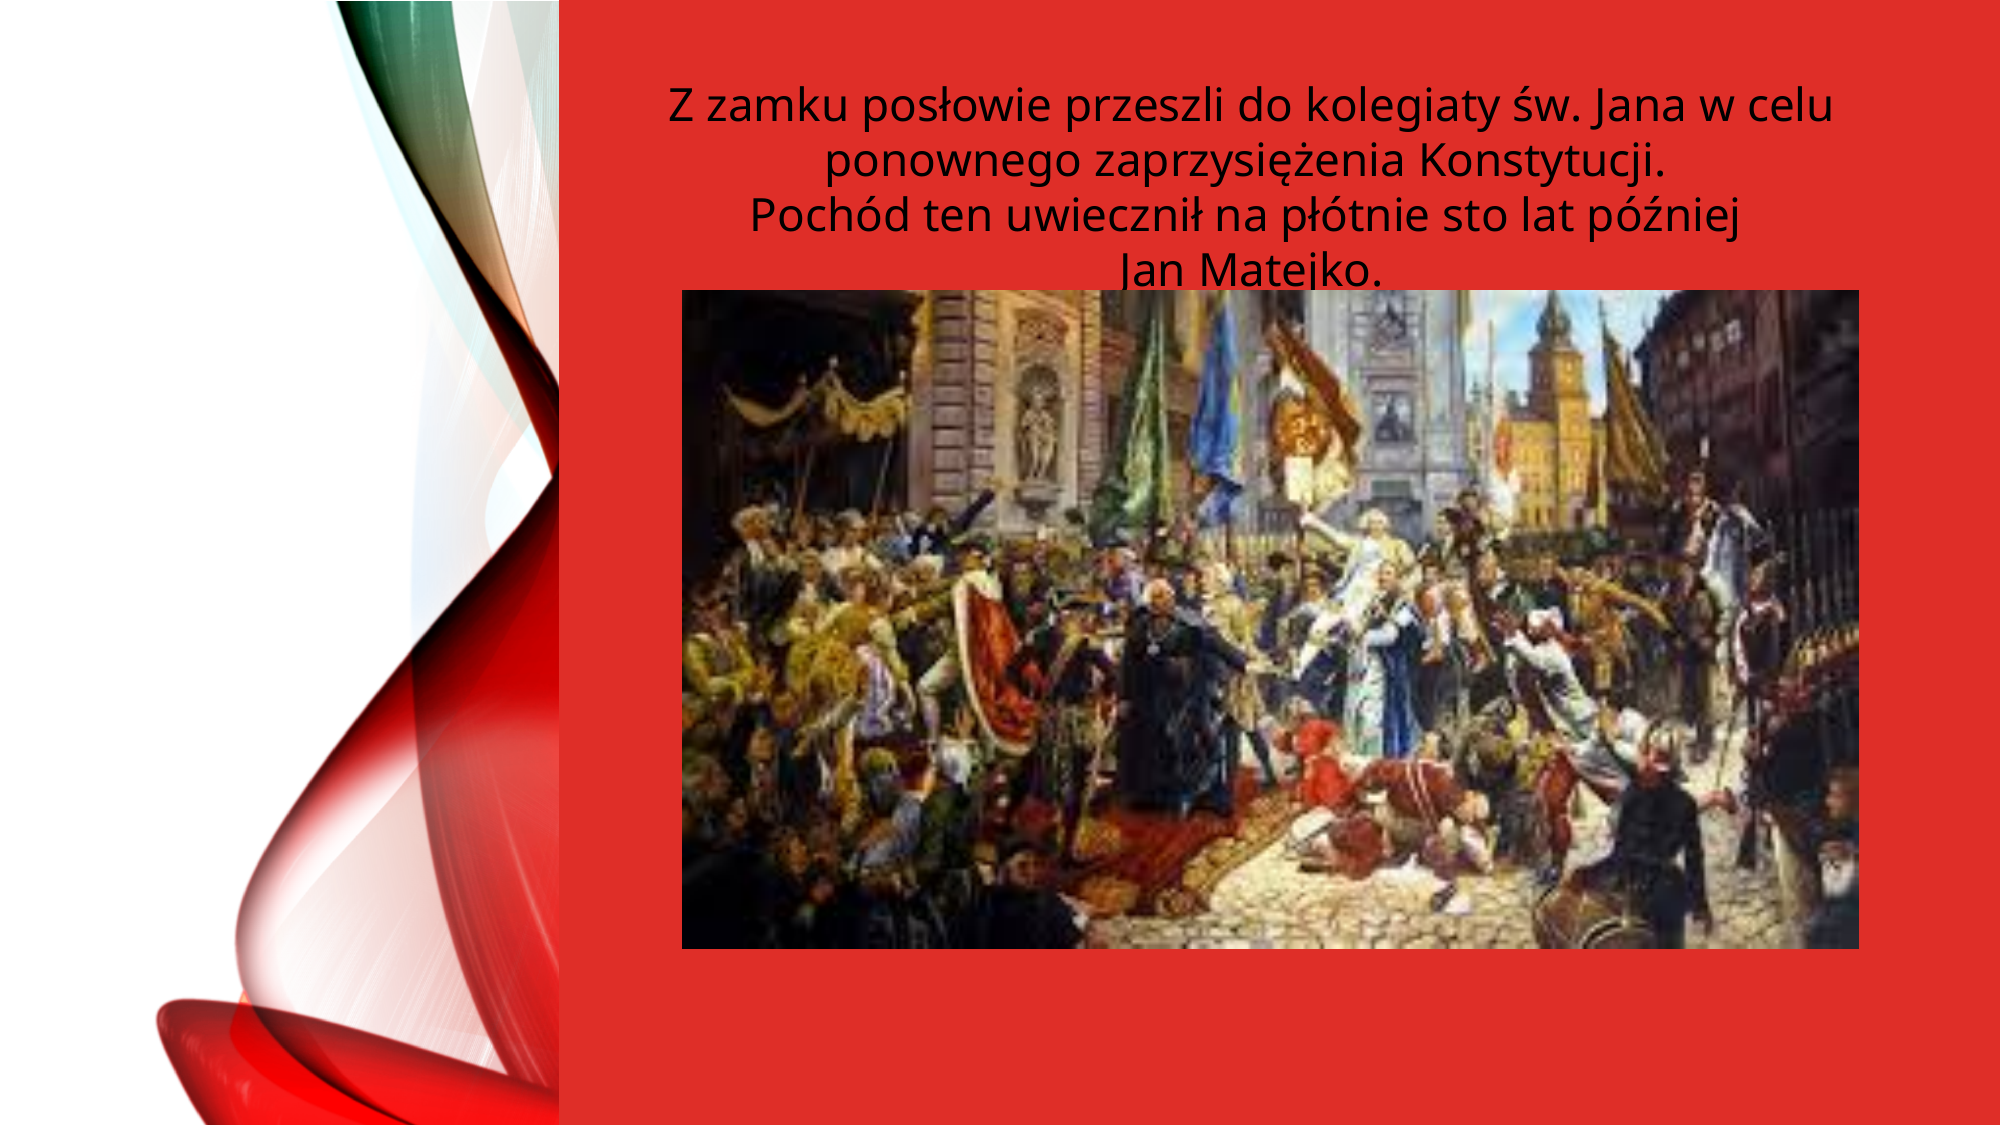

Z zamku posłowie przeszli do kolegiaty św. Jana w celu ponownego zaprzysiężenia Konstytucji.
Pochód ten uwiecznił na płótnie sto lat później
Jan Matejko.